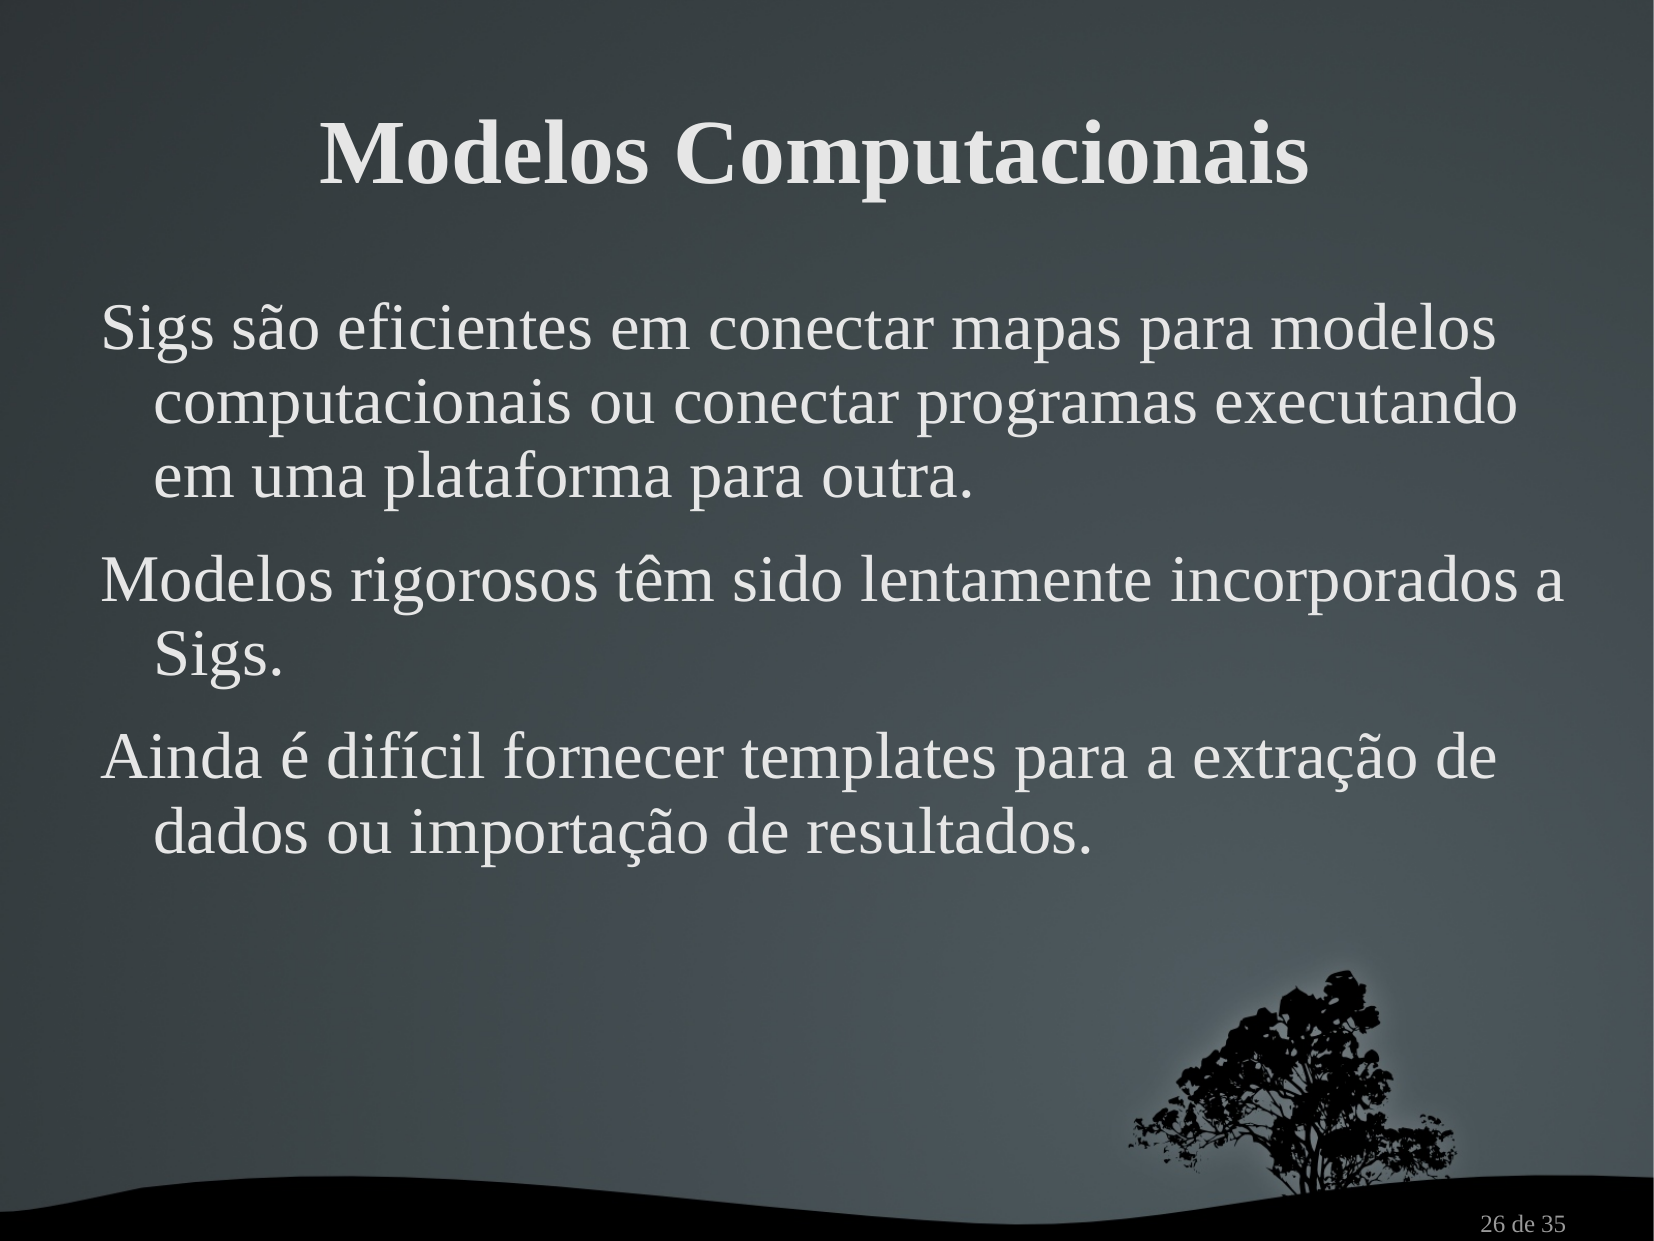

# Modelos Computacionais
Sigs são eficientes em conectar mapas para modelos computacionais ou conectar programas executando em uma plataforma para outra.
Modelos rigorosos têm sido lentamente incorporados a Sigs.
Ainda é difícil fornecer templates para a extração de dados ou importação de resultados.
26